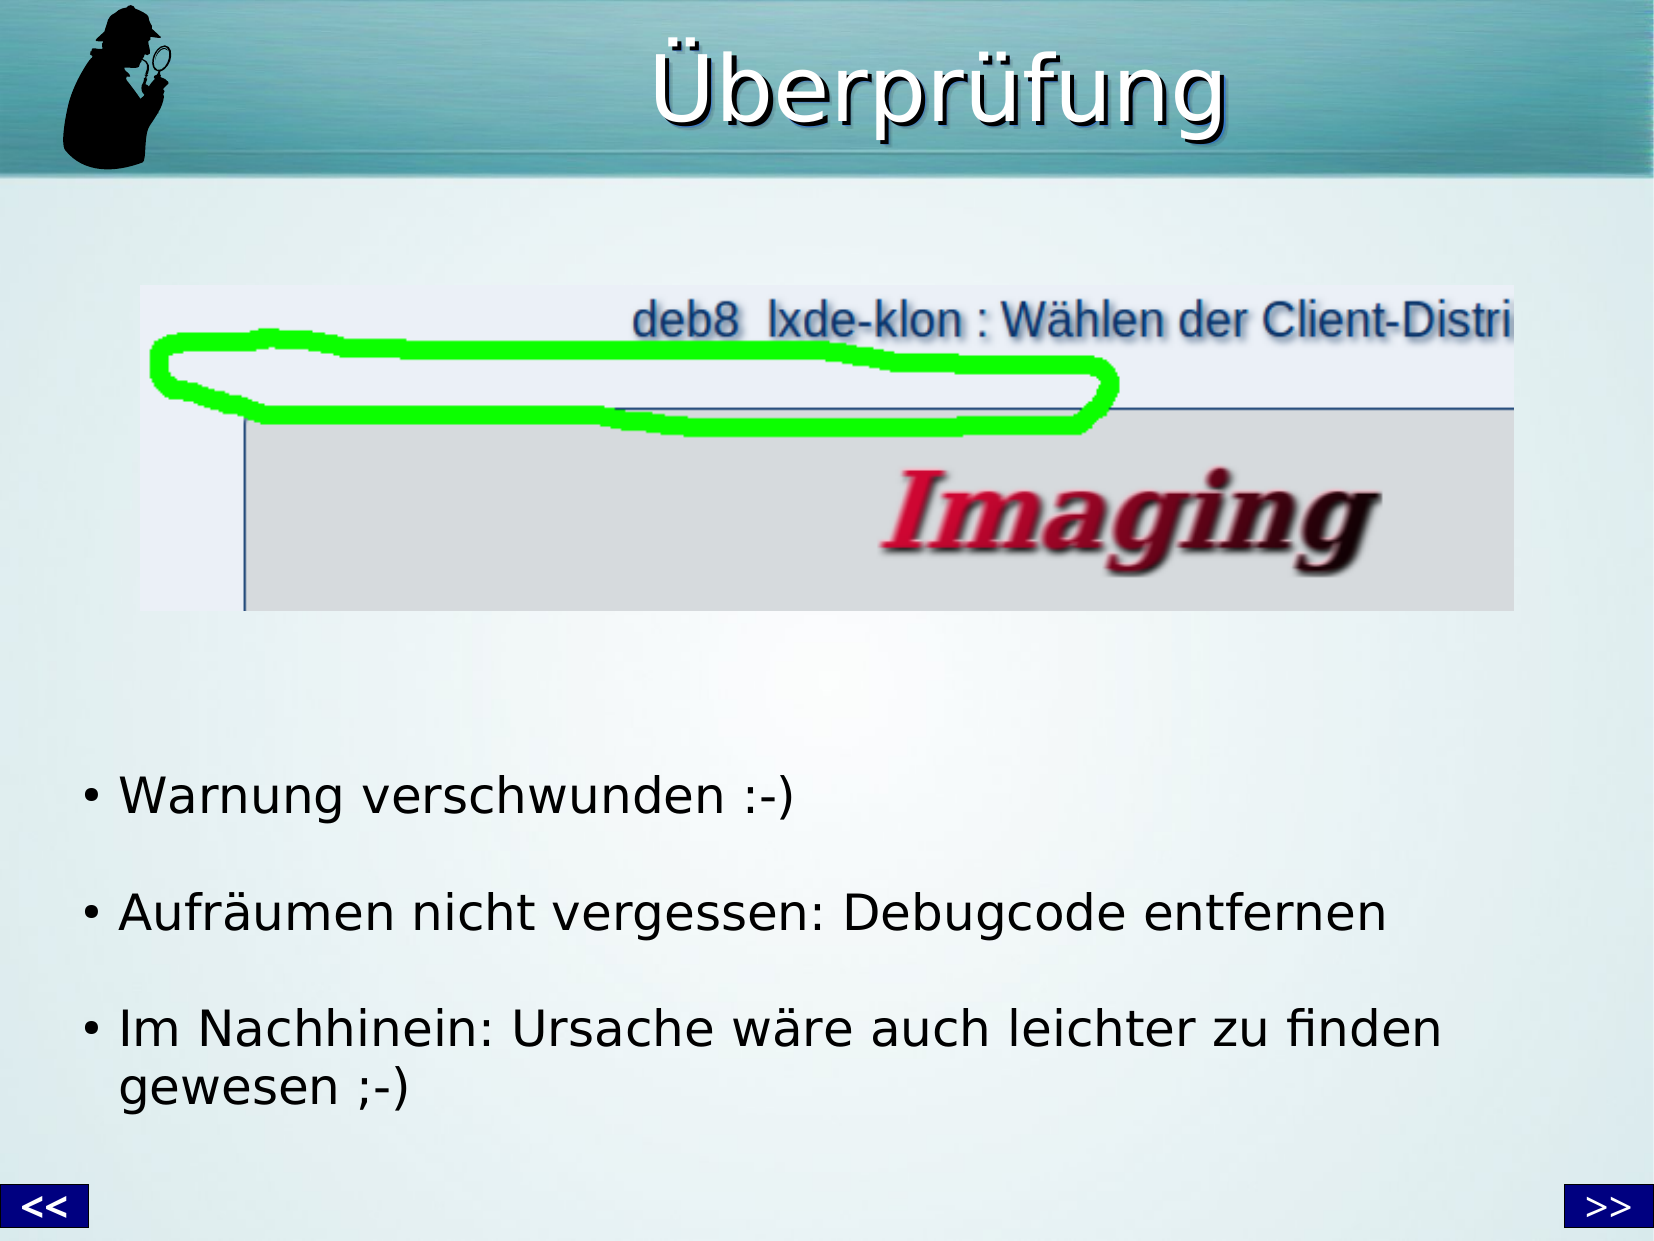

# Überprüfung
Warnung verschwunden :-)
Aufräumen nicht vergessen: Debugcode entfernen
Im Nachhinein: Ursache wäre auch leichter zu finden gewesen ;-)